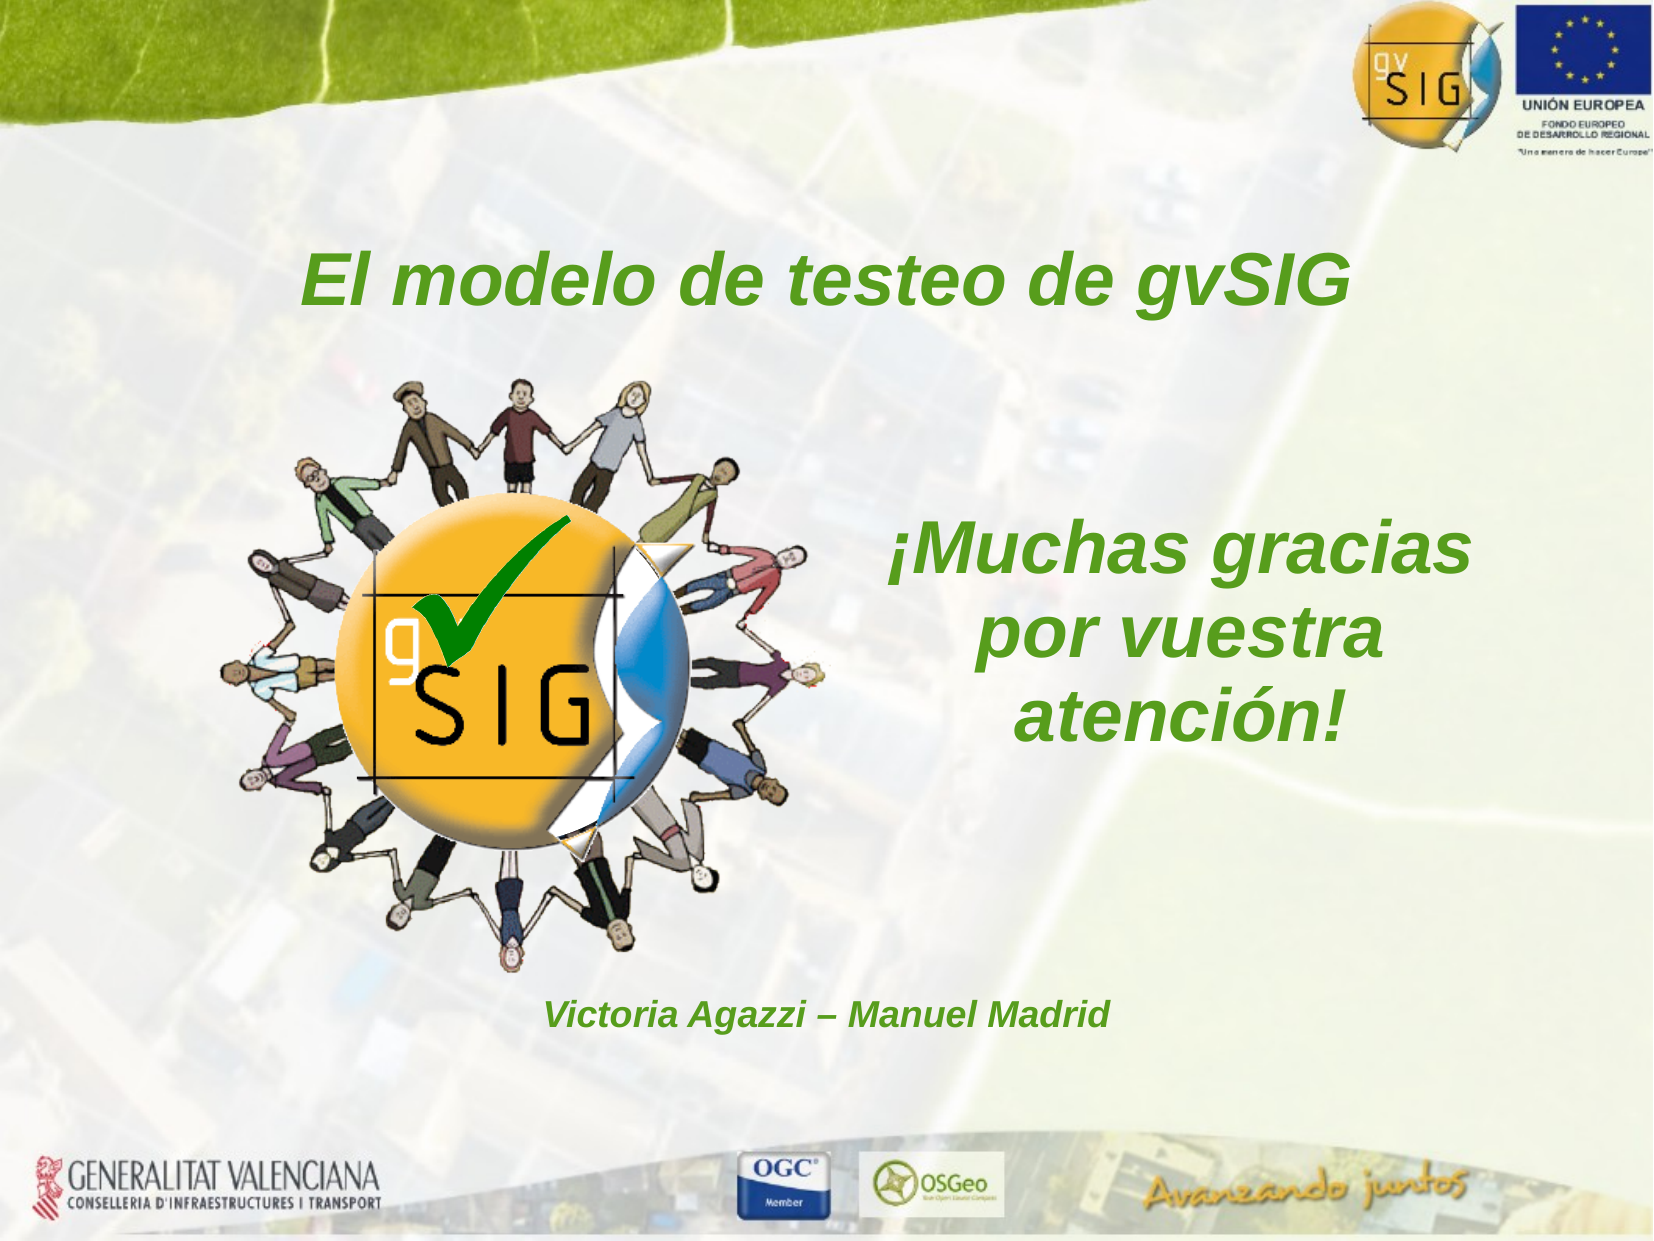

El modelo de testeo de gvSIG
¡Muchas gracias por vuestra atención!
Victoria Agazzi – Manuel Madrid